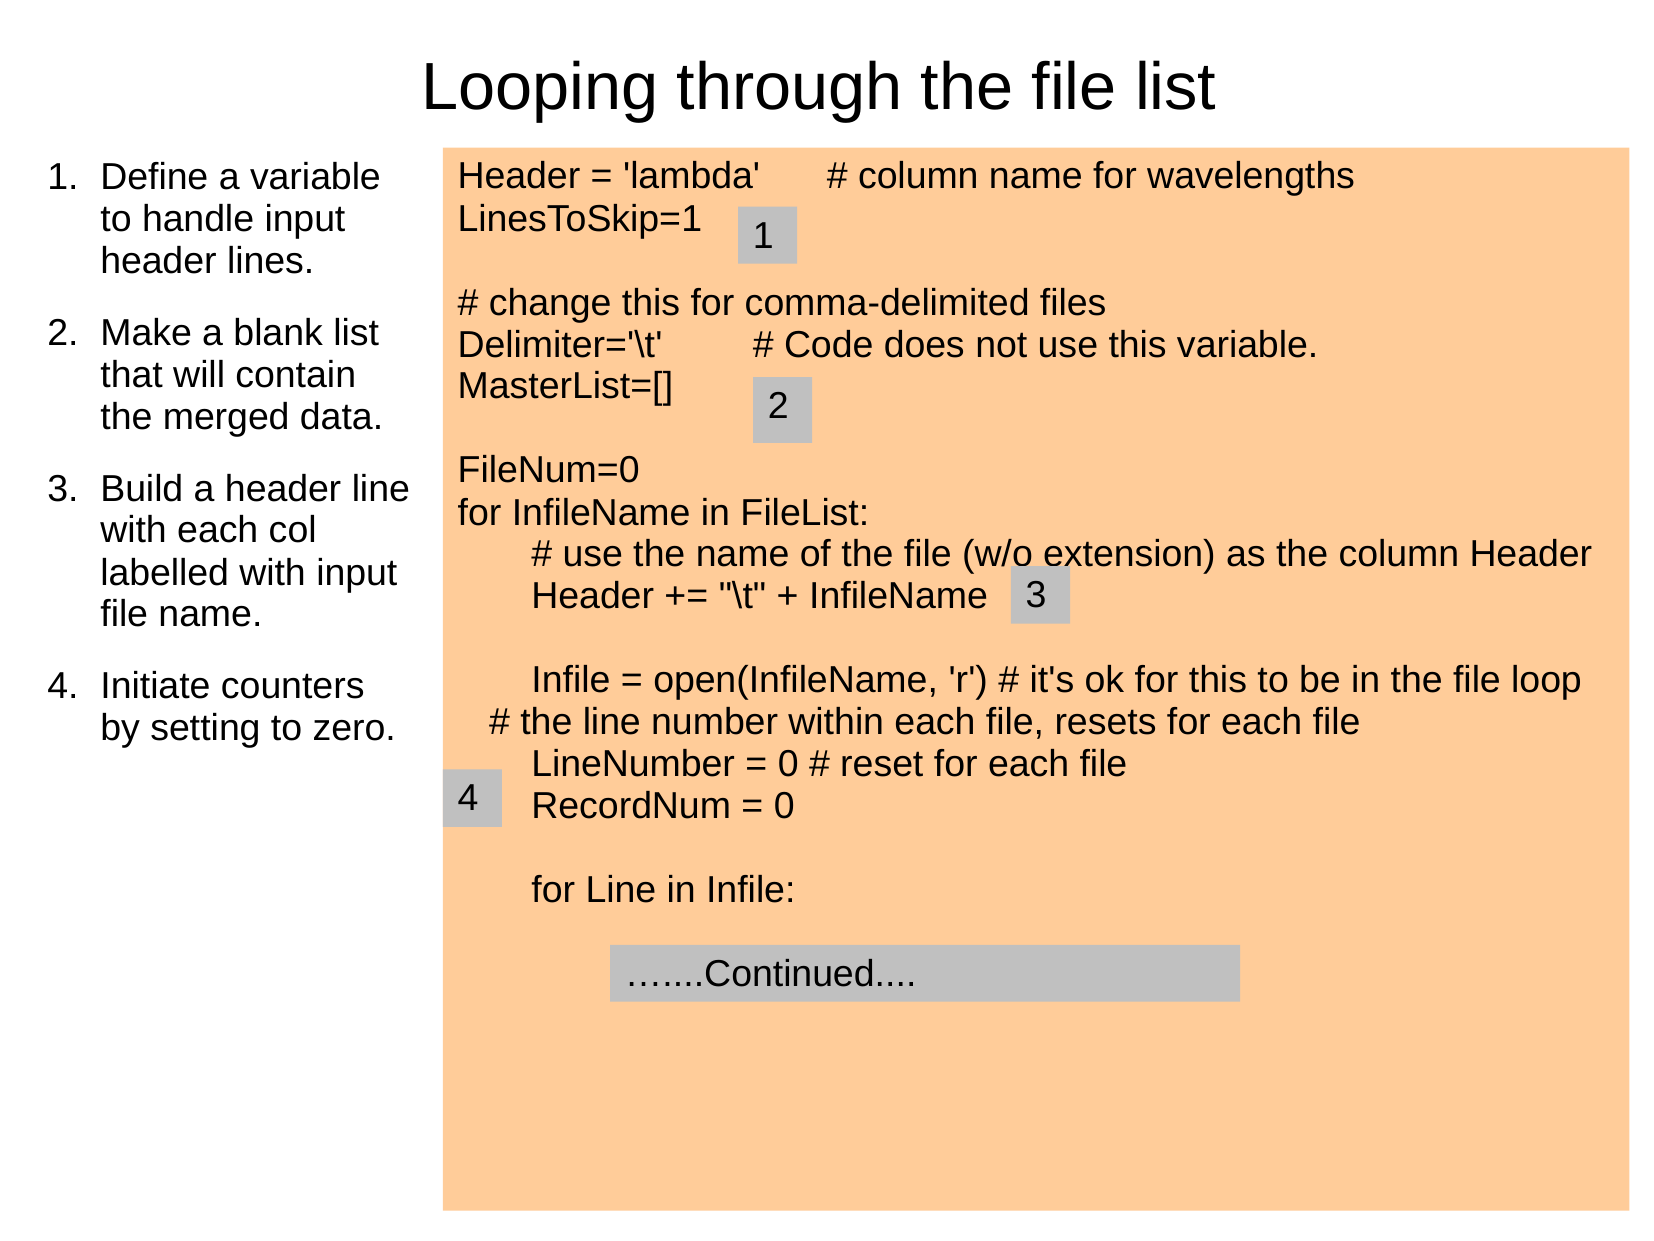

# Looping through the file list
Header = 'lambda'	# column name for wavelengths
LinesToSkip=1
# change this for comma-delimited files
Delimiter='\t'		# Code does not use this variable.
MasterList=[]
FileNum=0
for InfileName in FileList:
	# use the name of the file (w/o extension) as the column Header
	Header += "\t" + InfileName
	Infile = open(InfileName, 'r') # it's ok for this to be in the file loop
 # the line number within each file, resets for each file
	LineNumber = 0 # reset for each file
	RecordNum = 0
	for Line in Infile:
Define a variable to handle input header lines.
Make a blank list that will contain the merged data.
Build a header line with each col labelled with input file name.
Initiate counters by setting to zero.
1
2
3
4
…....Continued....